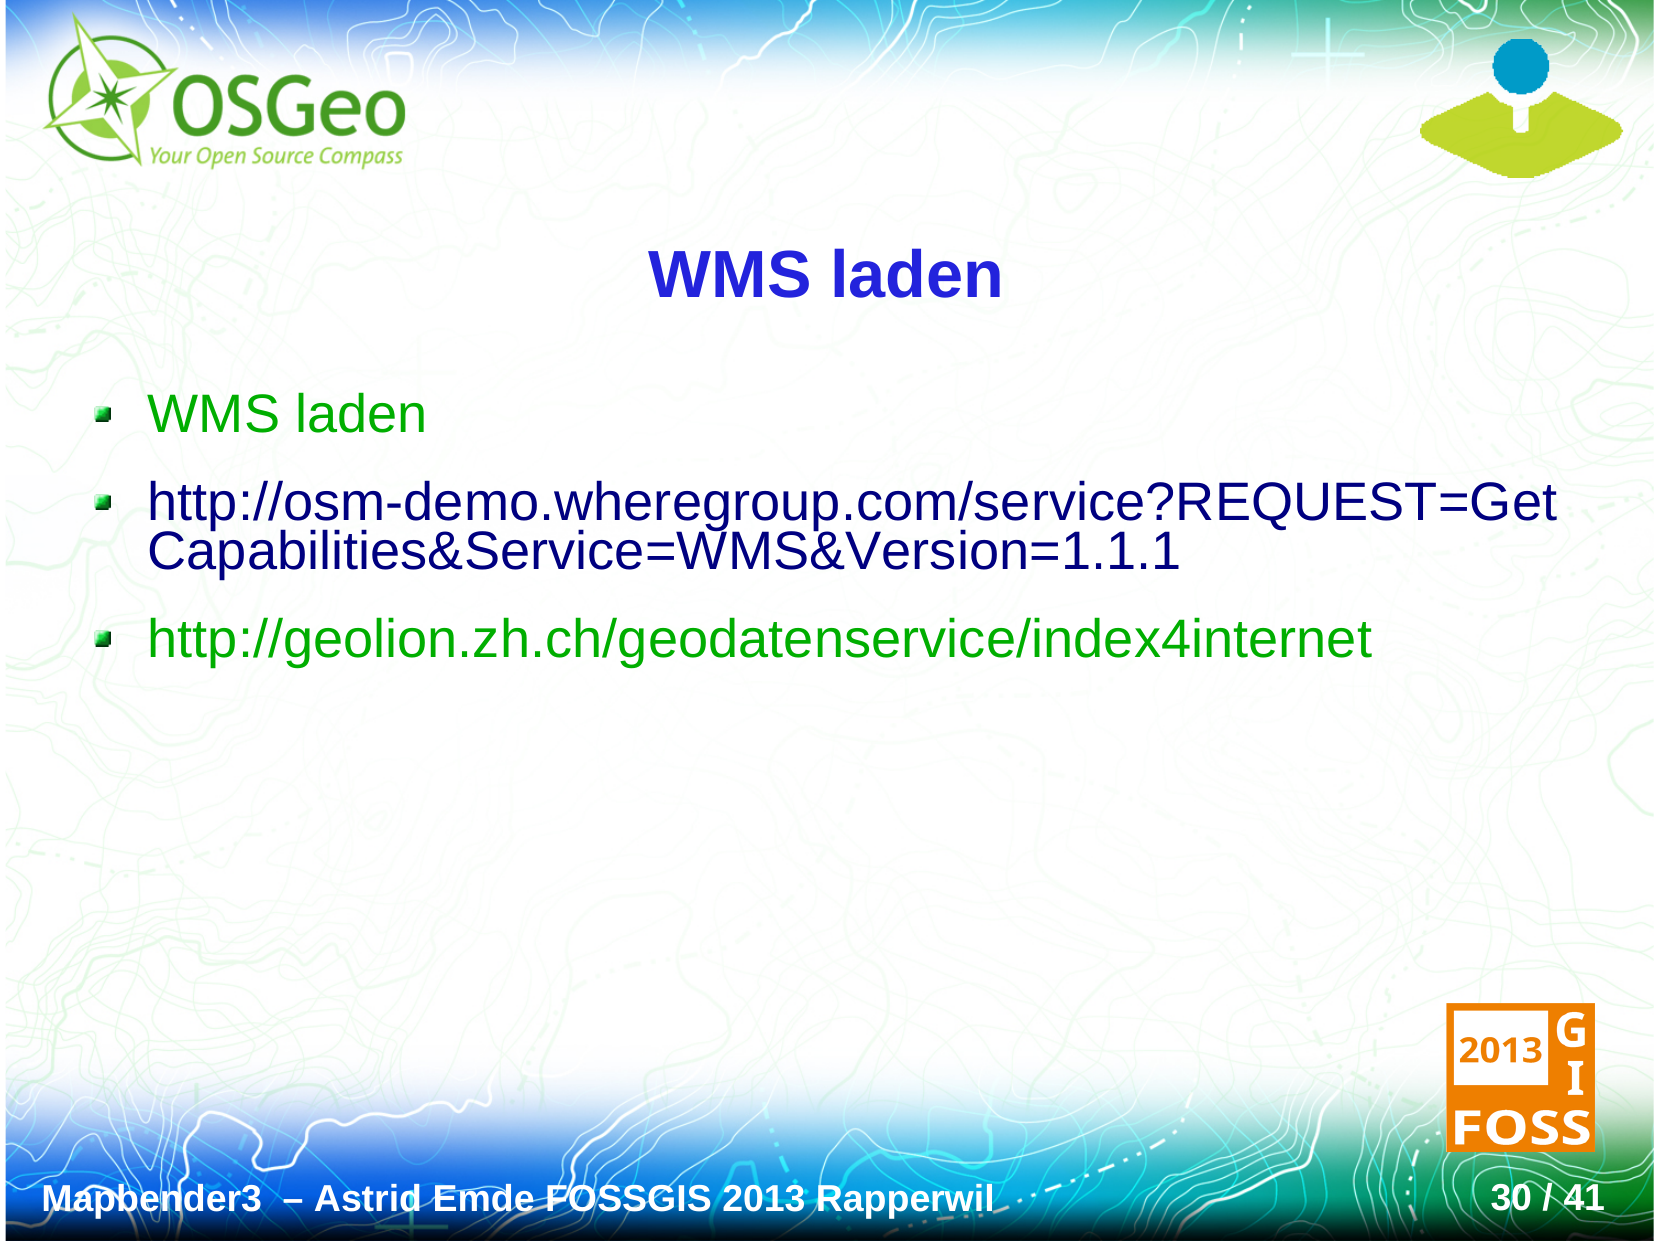

# WMS laden
WMS laden
http://osm-demo.wheregroup.com/service?REQUEST=GetCapabilities&Service=WMS&Version=1.1.1
http://geolion.zh.ch/geodatenservice/index4internet